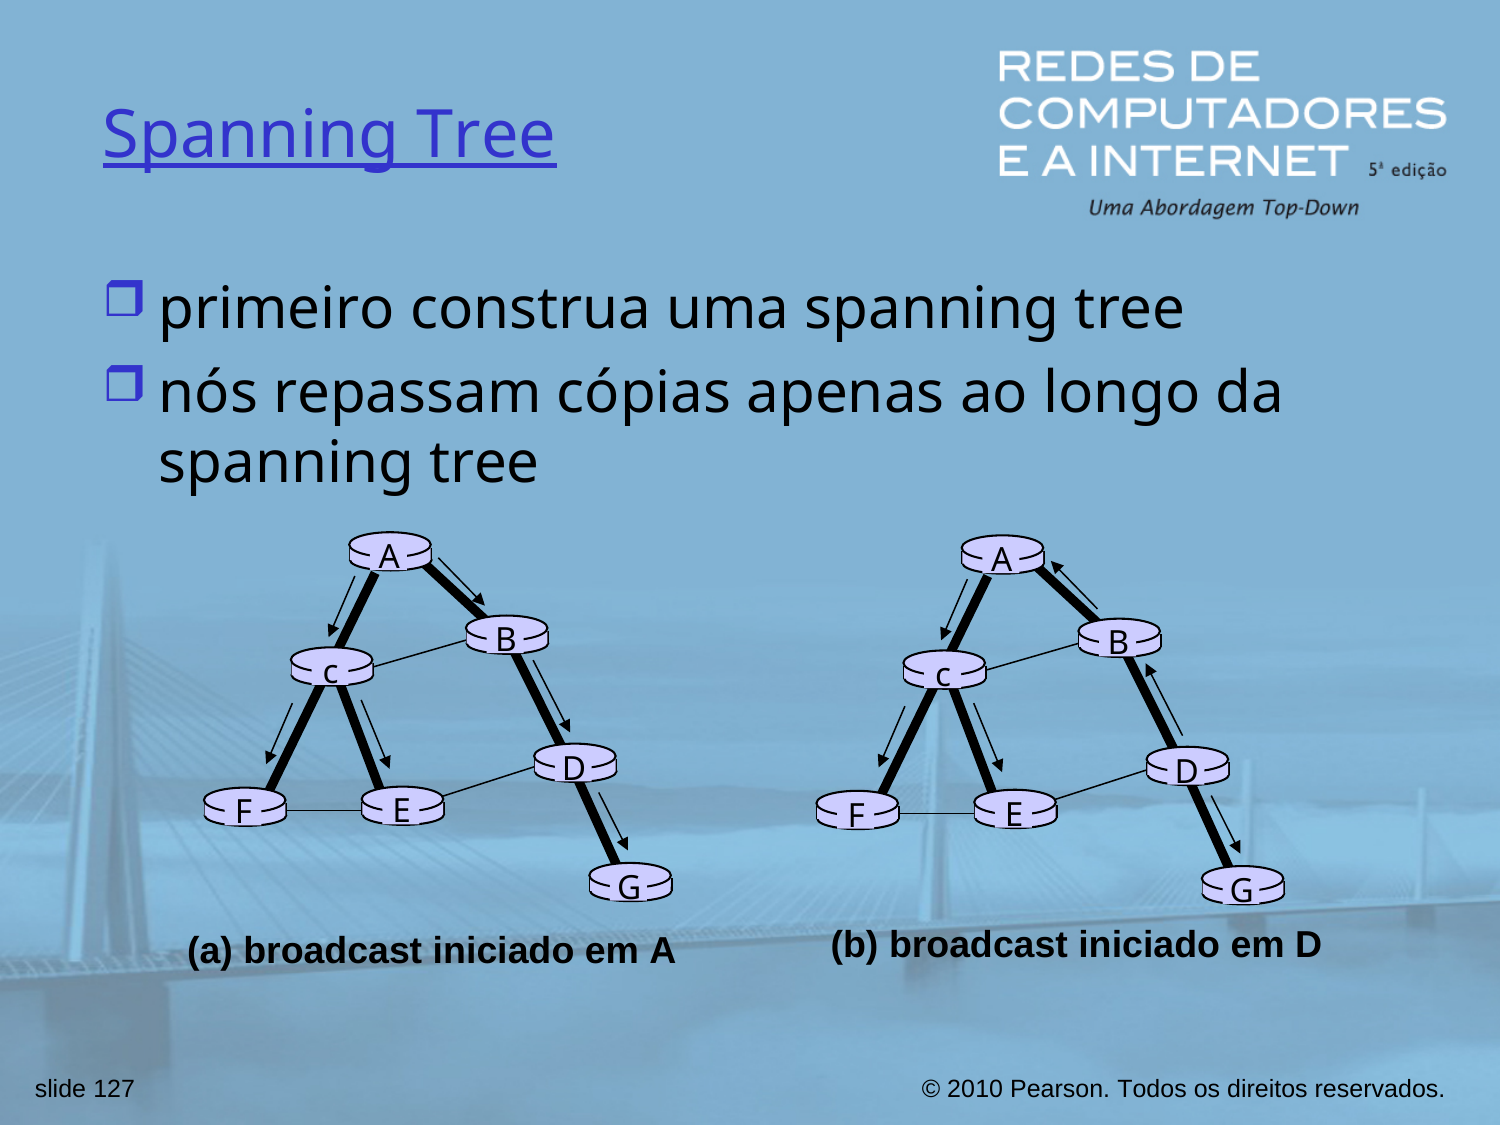

# Spanning Tree
primeiro construa uma spanning tree
nós repassam cópias apenas ao longo da spanning tree
A
B
c
D
E
F
G
A
B
c
D
E
F
G
(b) broadcast iniciado em D
(a) broadcast iniciado em A